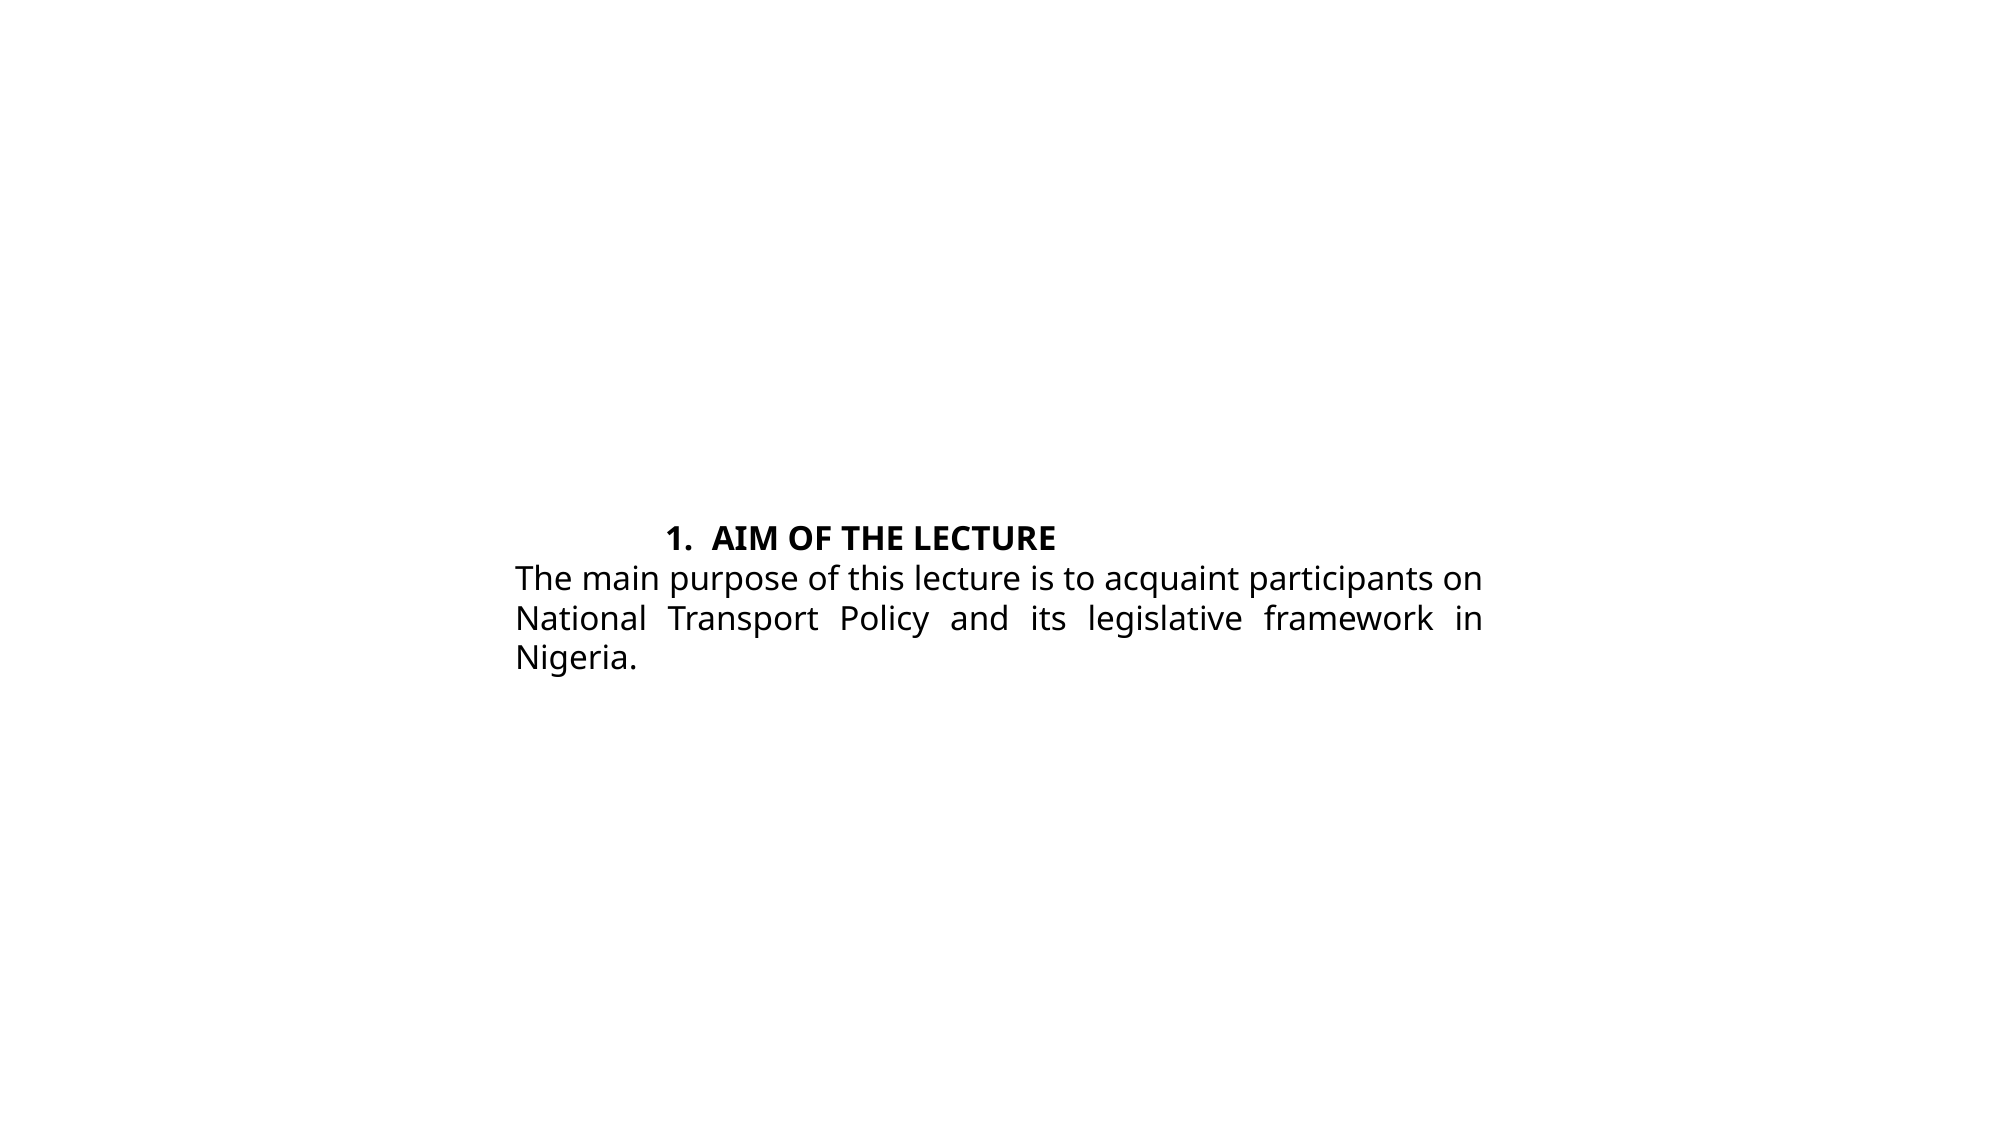

AIM OF THE LECTURE
The main purpose of this lecture is to acquaint participants on National Transport Policy and its legislative framework in Nigeria.